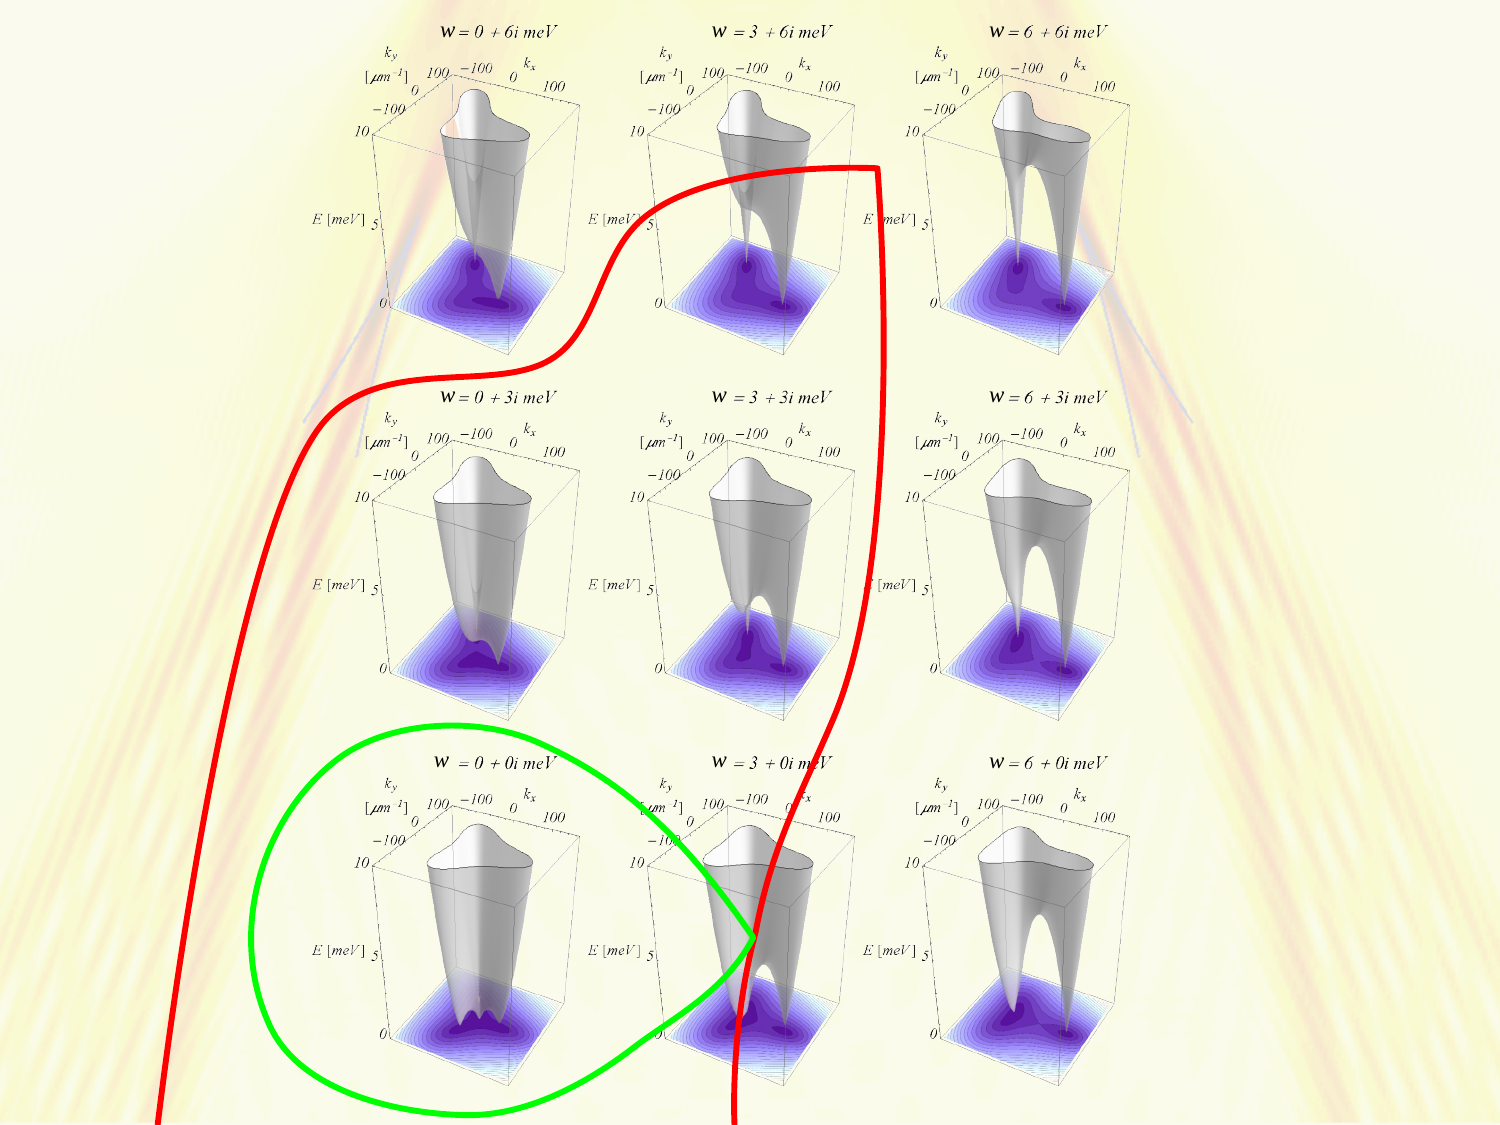

w
w
w
w
w
w
w
w
w